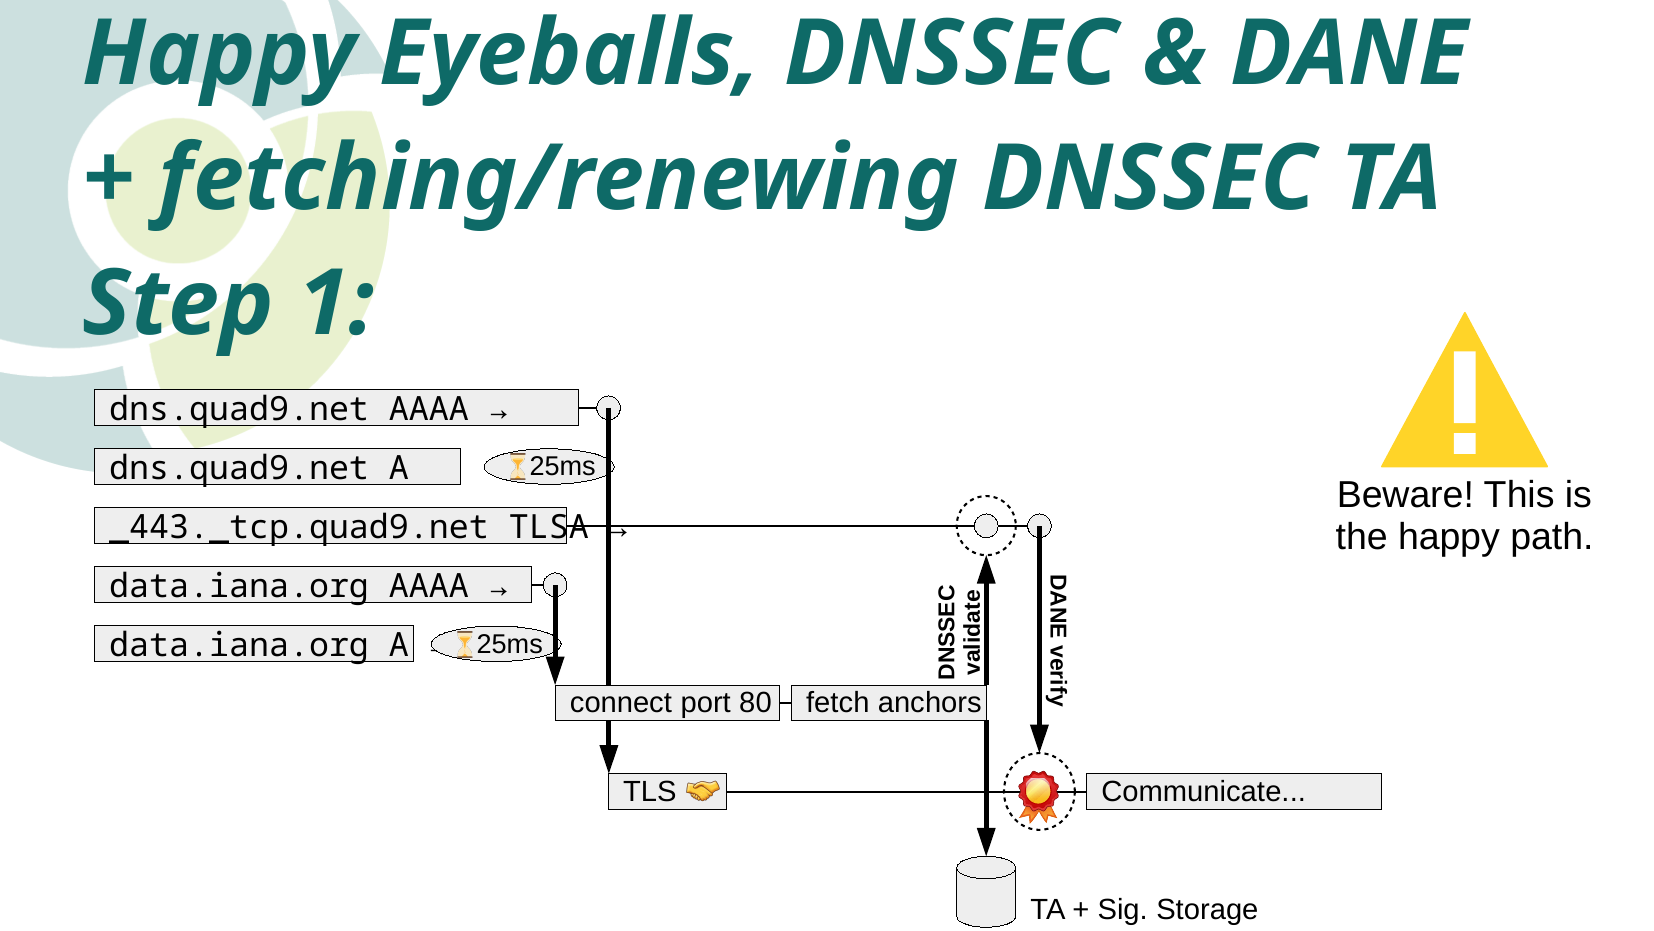

# Happy Eyeballs, DNSSEC & DANE + fetching/renewing DNSSEC TA Step 1:
Beware! This is
the happy path.
dns.quad9.net AAAA →
dns.quad9.net A →
25ms
_443._tcp.quad9.net TLSA →
data.iana.org AAAA →
DNSSEC
validate
DANE verify
data.iana.org A →
25ms
connect port 80
fetch anchors
TLS
Communicate...
TA + Sig. Storage